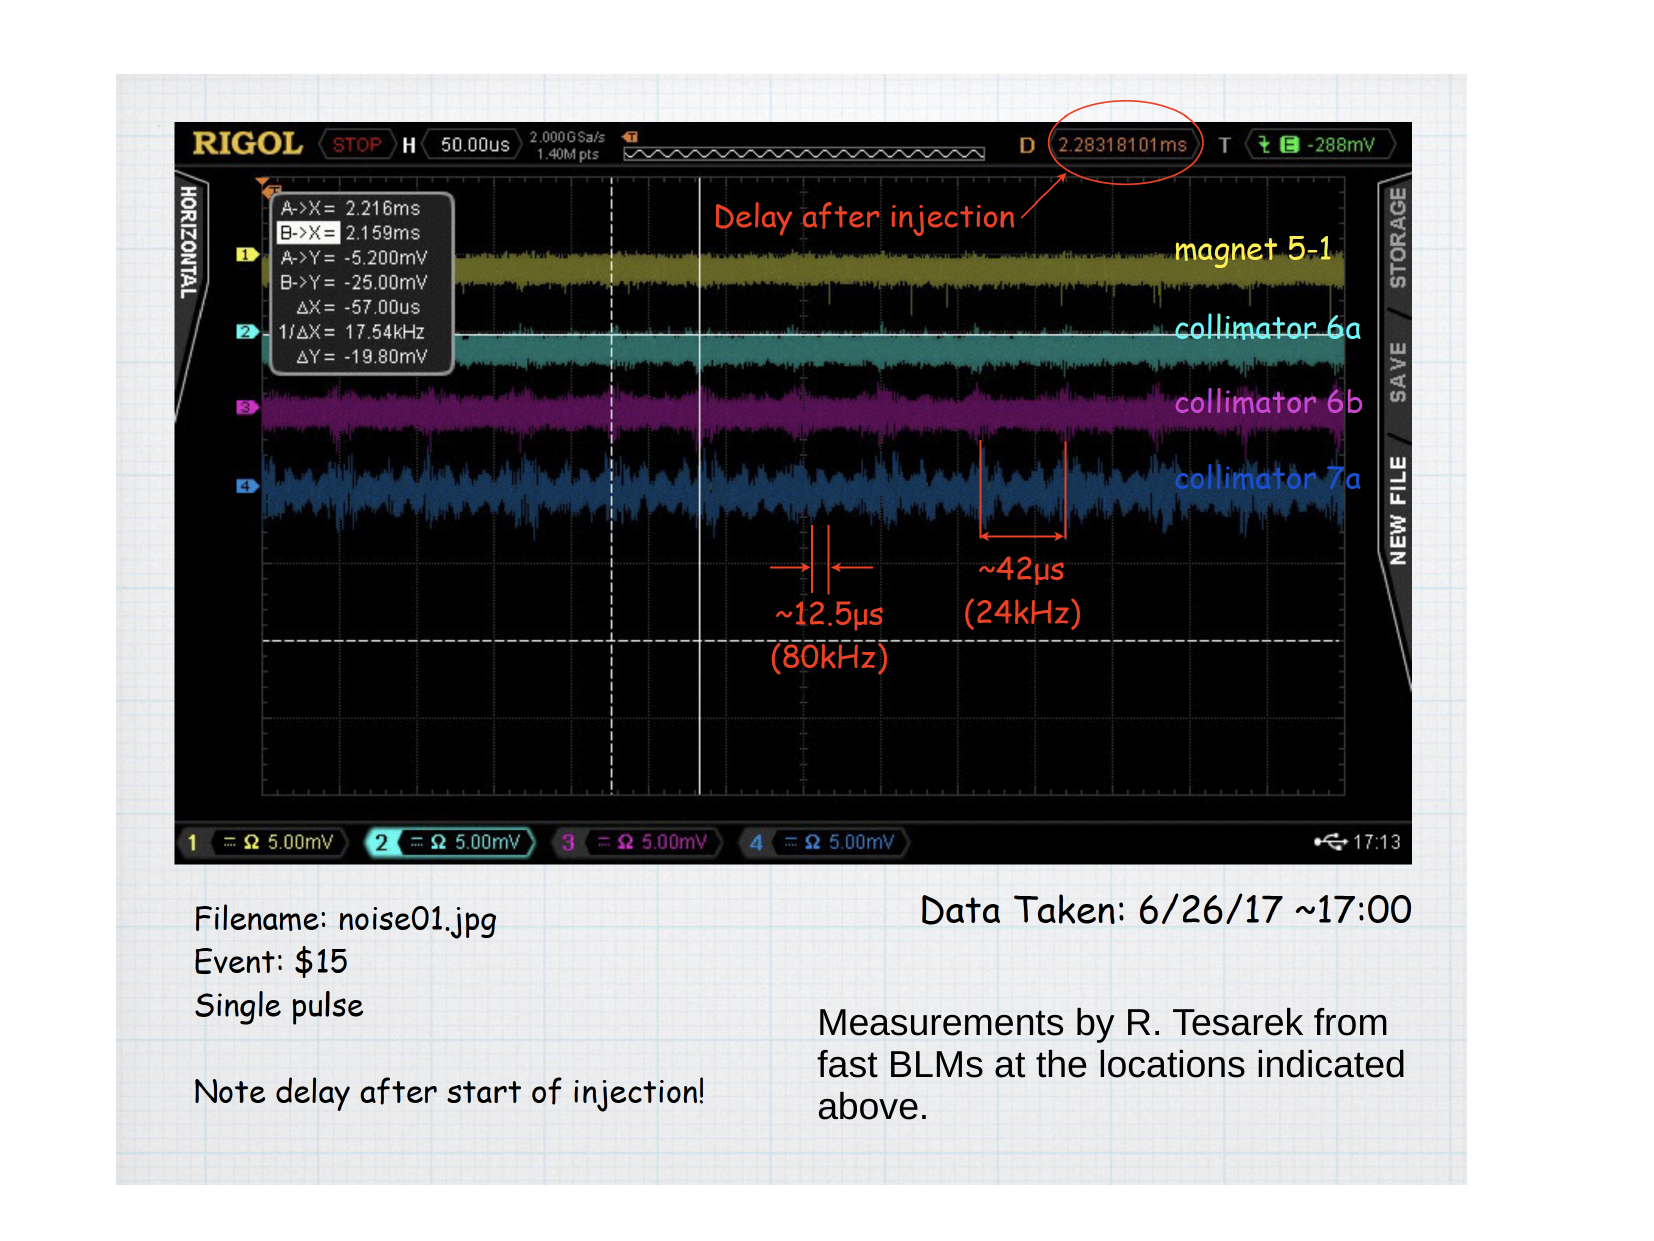

#
Measurements by R. Tesarek from fast BLMs at the locations indicated above.